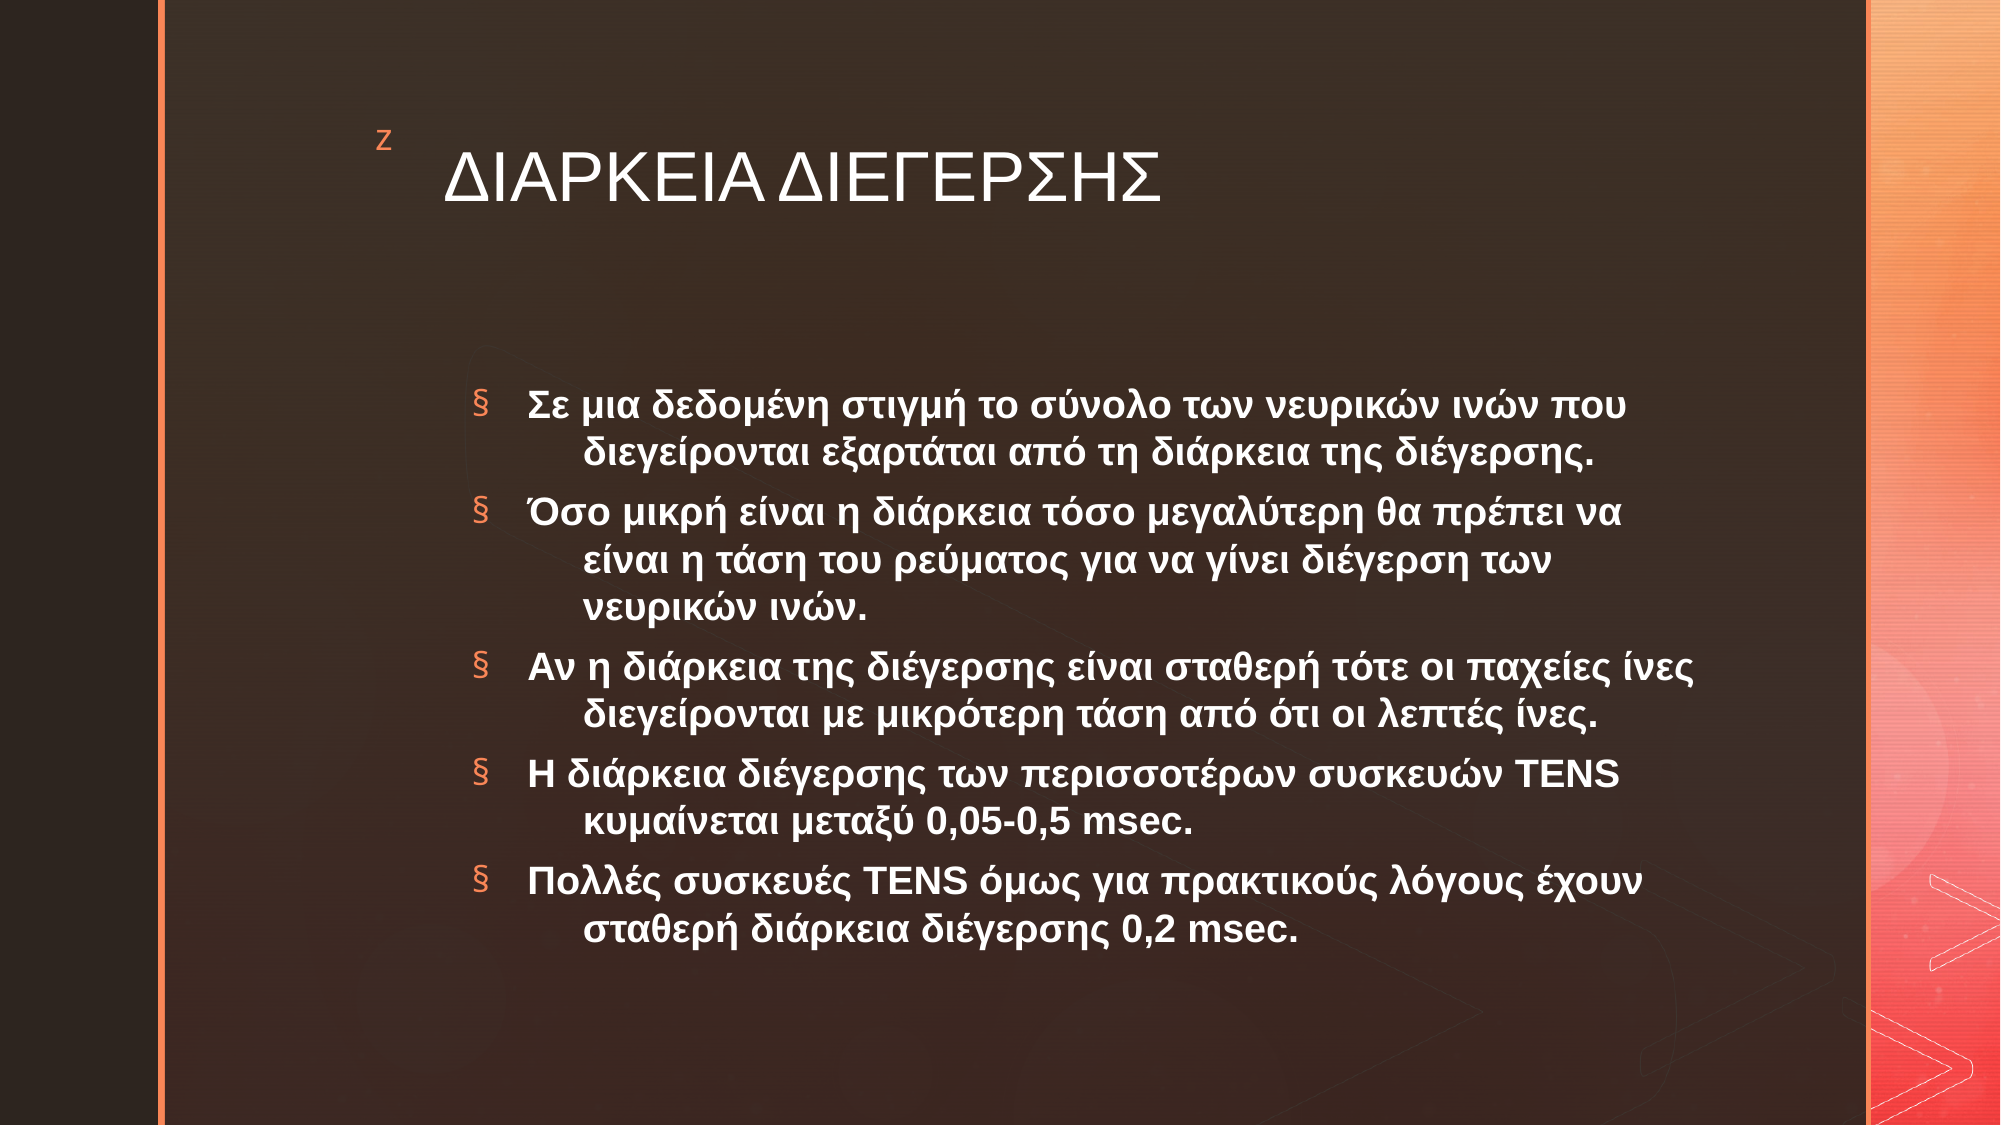

# ΔΙΑΡΚΕΙΑ ΔΙΕΓΕΡΣΗΣ
Σε μια δεδομένη στιγμή το σύνολο των νευρικών ινών που διεγείρονται εξαρτάται από τη διάρκεια της διέγερσης.
Όσο μικρή είναι η διάρκεια τόσο μεγαλύτερη θα πρέπει να είναι η τάση του ρεύματος για να γίνει διέγερση των νευρικών ινών.
Αν η διάρκεια της διέγερσης είναι σταθερή τότε οι παχείες ίνες διεγείρονται με μικρότερη τάση από ότι οι λεπτές ίνες.
Η διάρκεια διέγερσης των περισσοτέρων συσκευών TENS κυμαίνεται μεταξύ 0,05-0,5 msec.
Πολλές συσκευές TENS όμως για πρακτικούς λόγους έχουν σταθερή διάρκεια διέγερσης 0,2 msec.